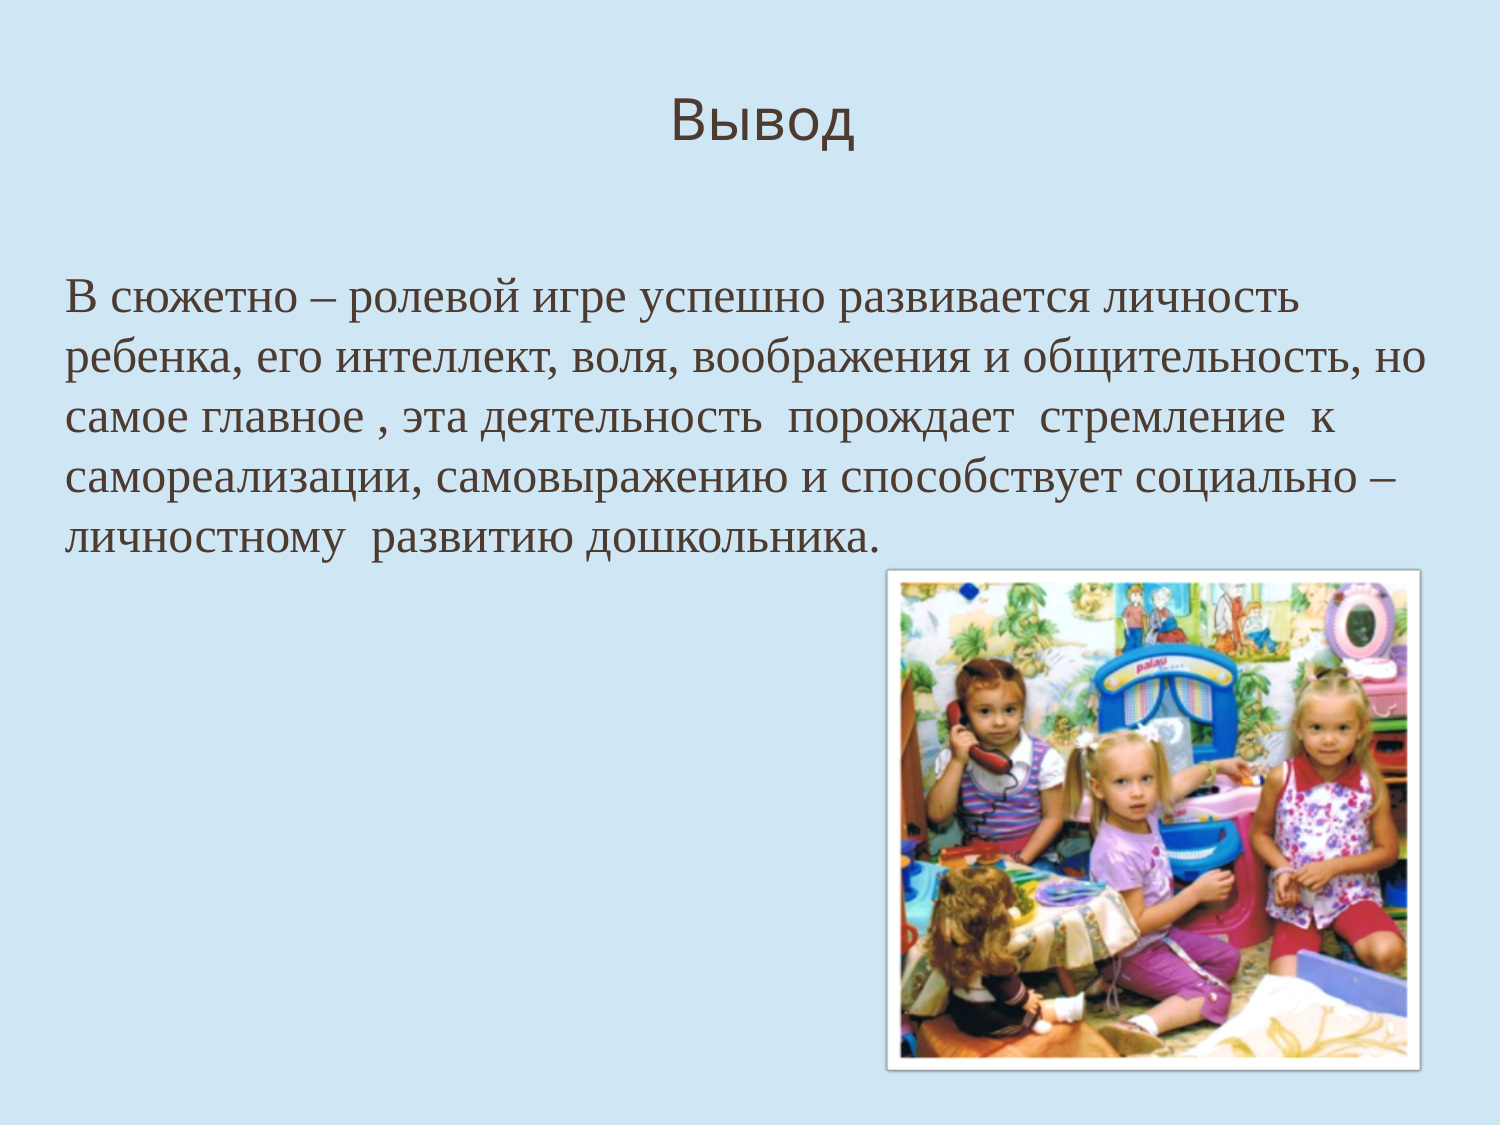

# Вывод
В сюжетно – ролевой игре успешно развивается личность ребенка, его интеллект, воля, воображения и общительность, но самое главное , эта деятельность порождает стремление к самореализации, самовыражению и способствует социально – личностному развитию дошкольника.